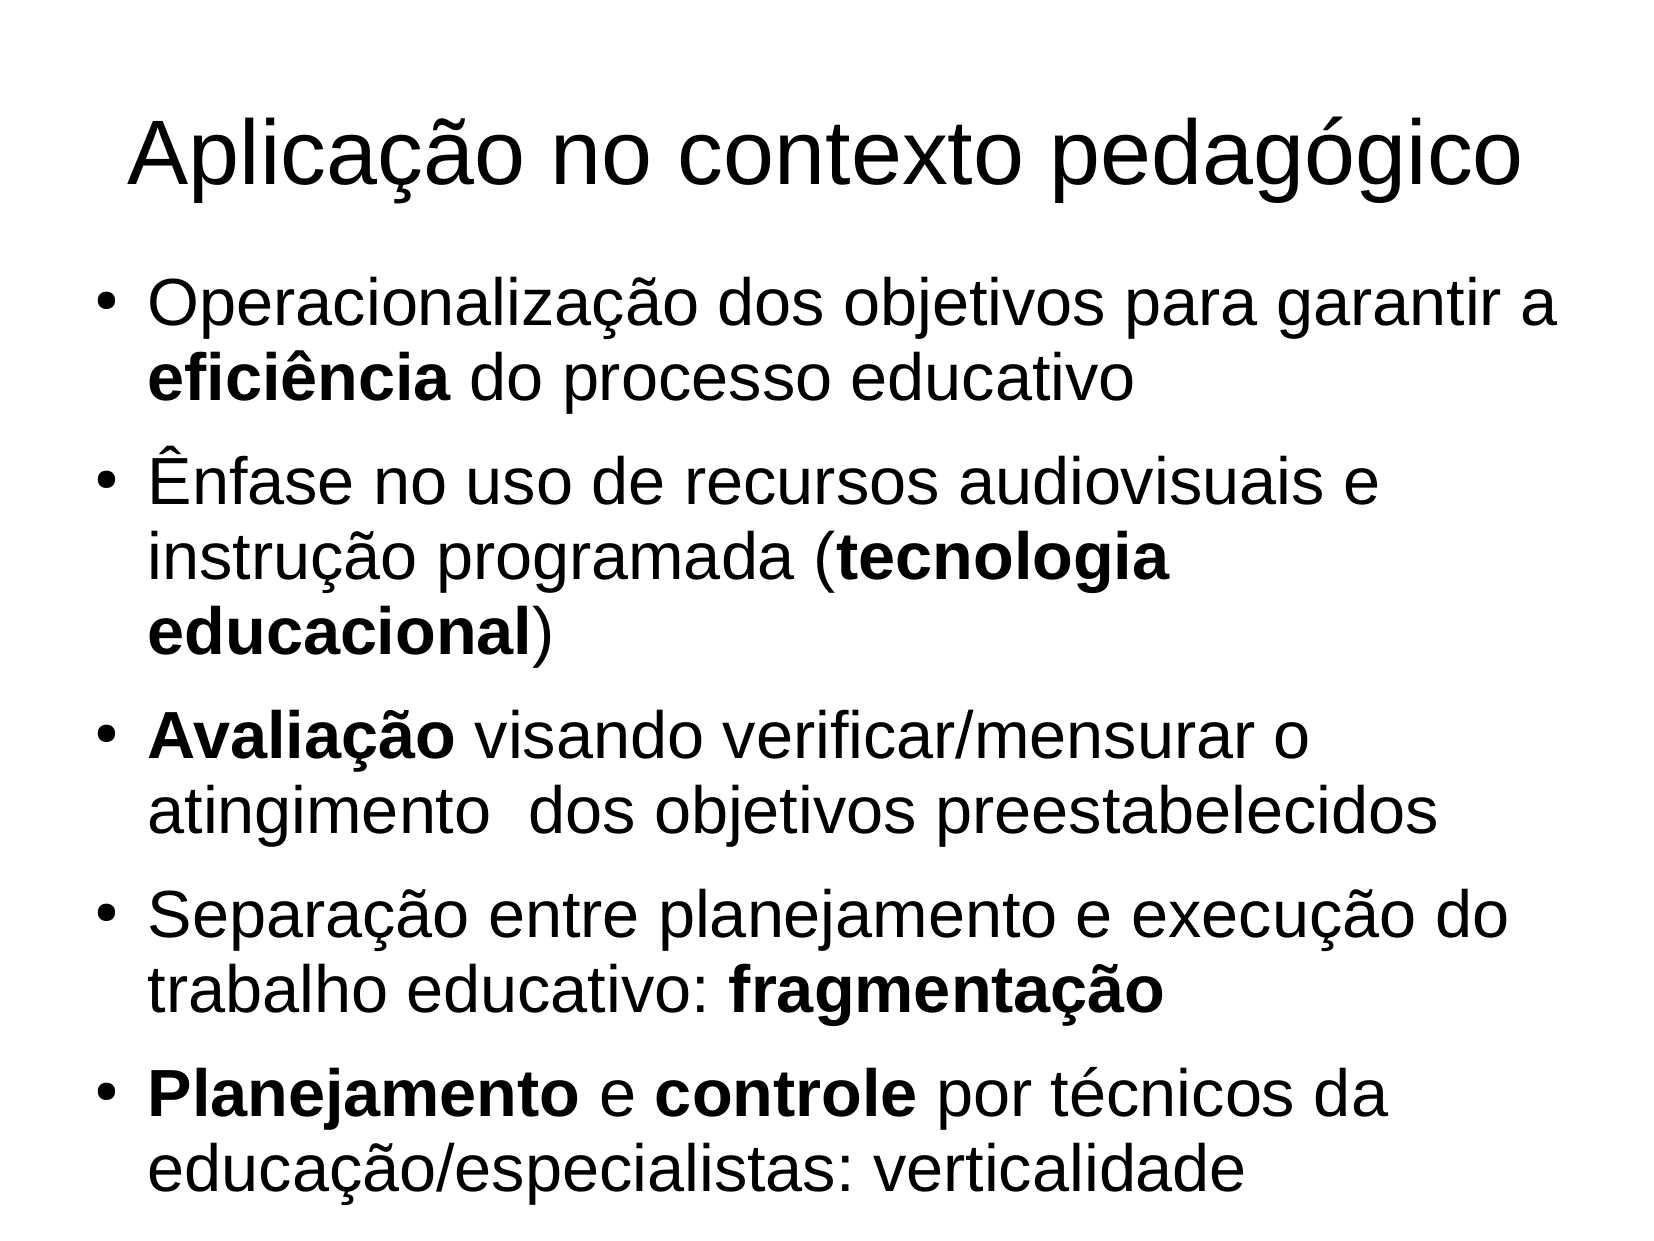

# Aplicação no contexto pedagógico
Operacionalização dos objetivos para garantir a eficiência do processo educativo
Ênfase no uso de recursos audiovisuais e instrução programada (tecnologia educacional)
Avaliação visando verificar/mensurar o atingimento dos objetivos preestabelecidos
Separação entre planejamento e execução do trabalho educativo: fragmentação
Planejamento e controle por técnicos da educação/especialistas: verticalidade